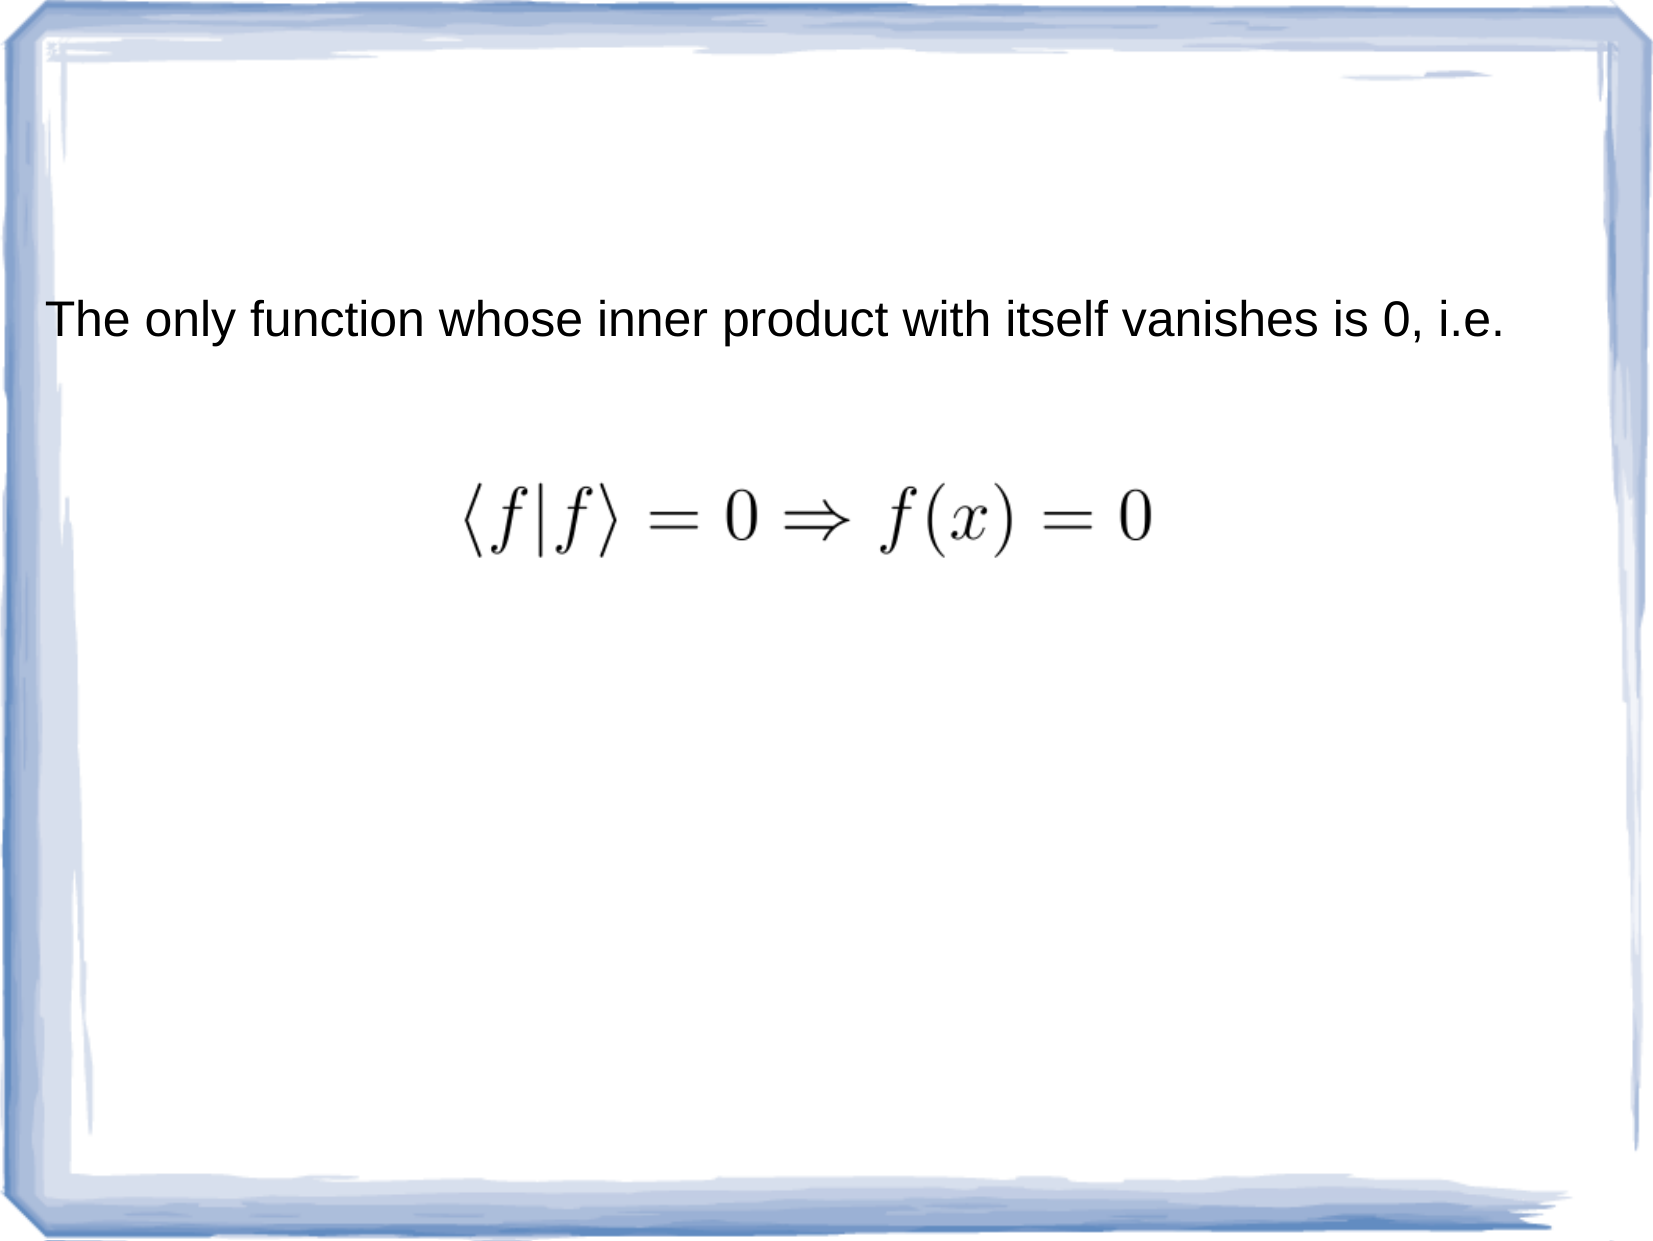

#
The only function whose inner product with itself vanishes is 0, i.e.